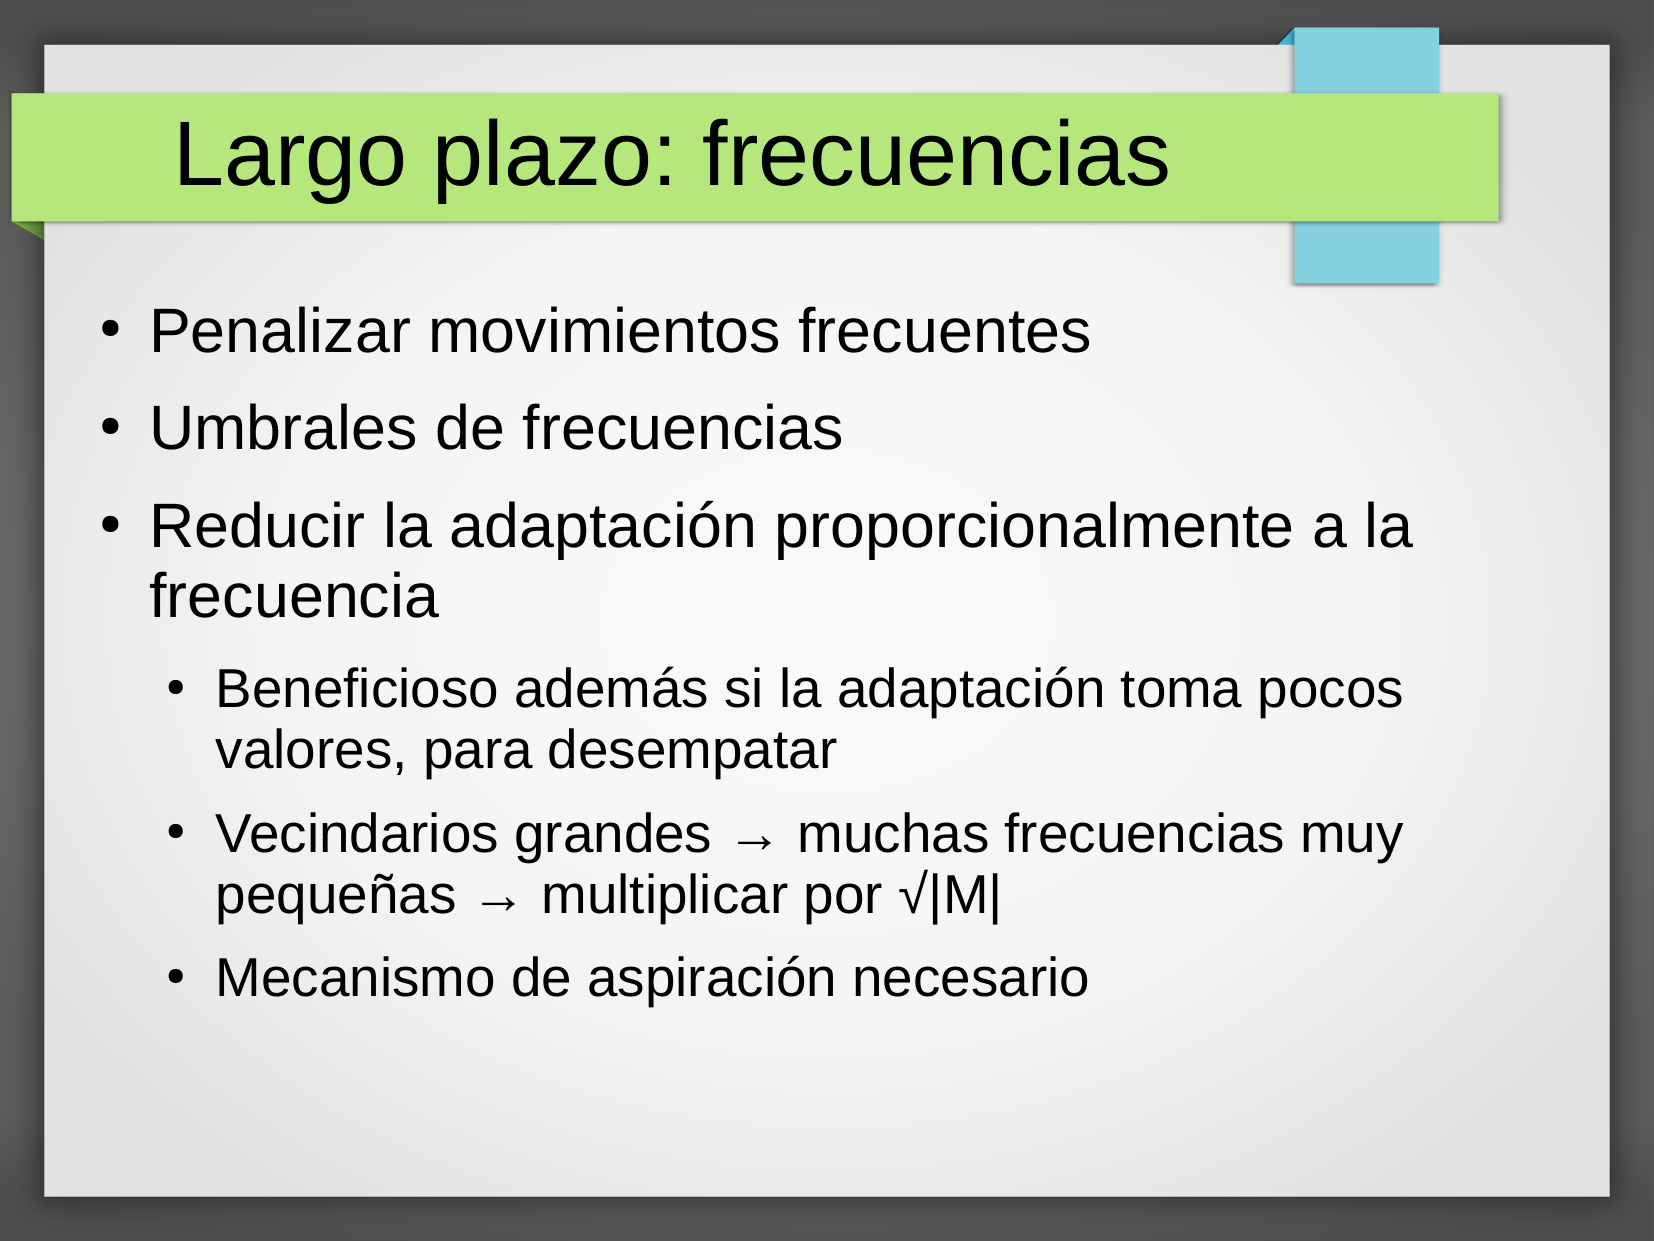

# Largo plazo: frecuencias
Penalizar movimientos frecuentes
Umbrales de frecuencias
Reducir la adaptación proporcionalmente a la frecuencia
Beneficioso además si la adaptación toma pocos valores, para desempatar
Vecindarios grandes → muchas frecuencias muy pequeñas → multiplicar por √|M|
Mecanismo de aspiración necesario